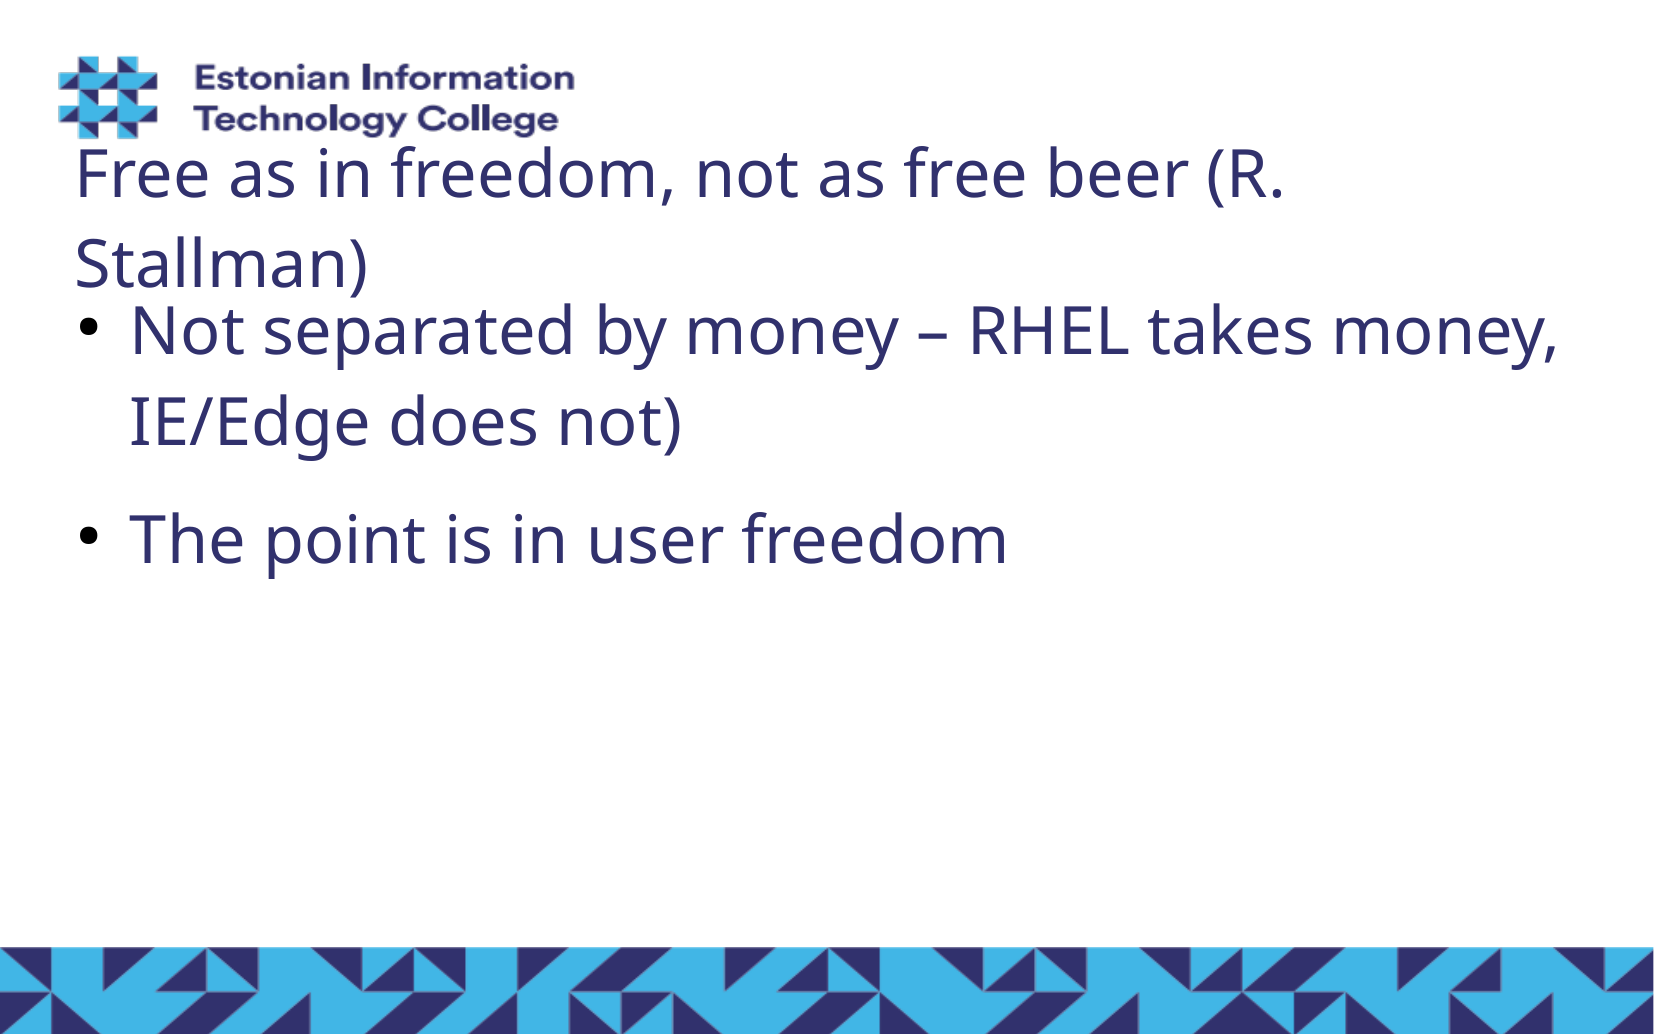

# Free as in freedom, not as free beer (R. Stallman)
Not separated by money – RHEL takes money, IE/Edge does not)
The point is in user freedom